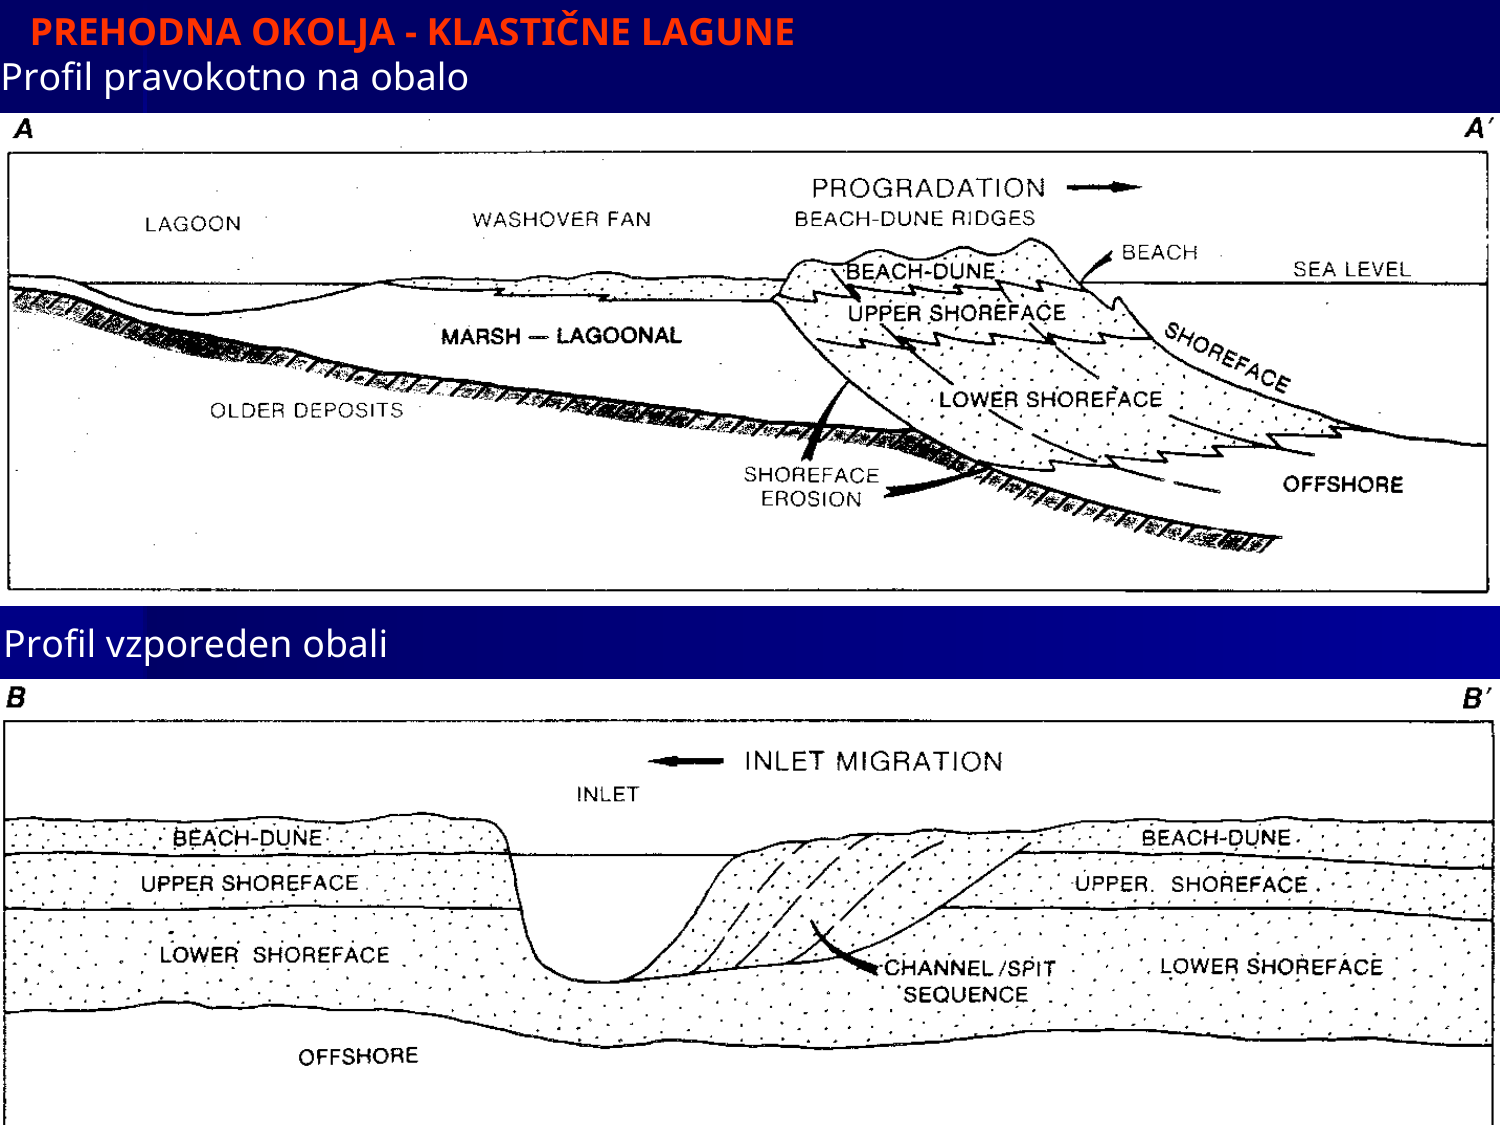

PREHODNA OKOLJA - KLASTIČNE LAGUNE
Profil pravokotno na obalo
Profil vzporeden obali